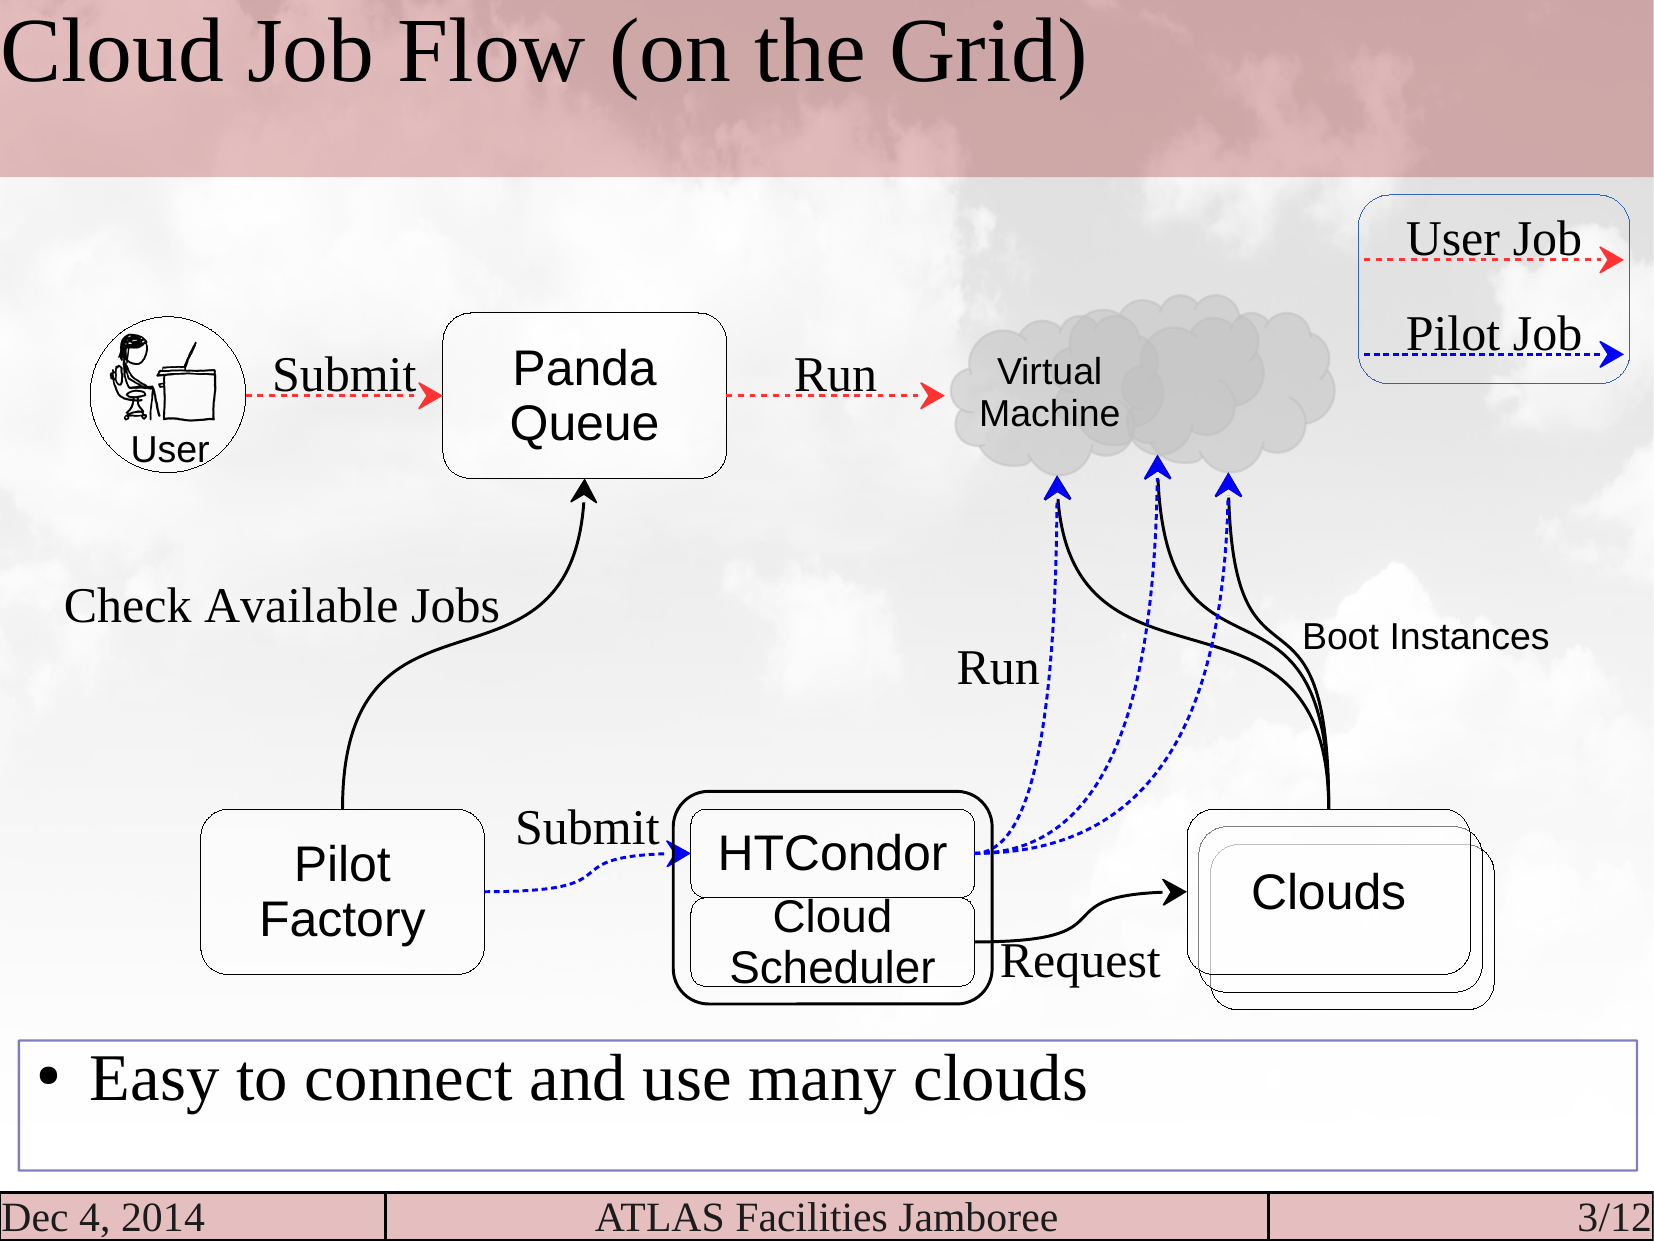

# Cloud Job Flow (on the Grid)
User Job
User
Panda
Queue
Virtual
Machine
Pilot Job
Boot Instances
Pilot
Factory
HTCondor
Clouds
Cloud
Scheduler
Easy to connect and use many clouds
Dec 4, 2014
ATLAS Facilities Jamboree
3